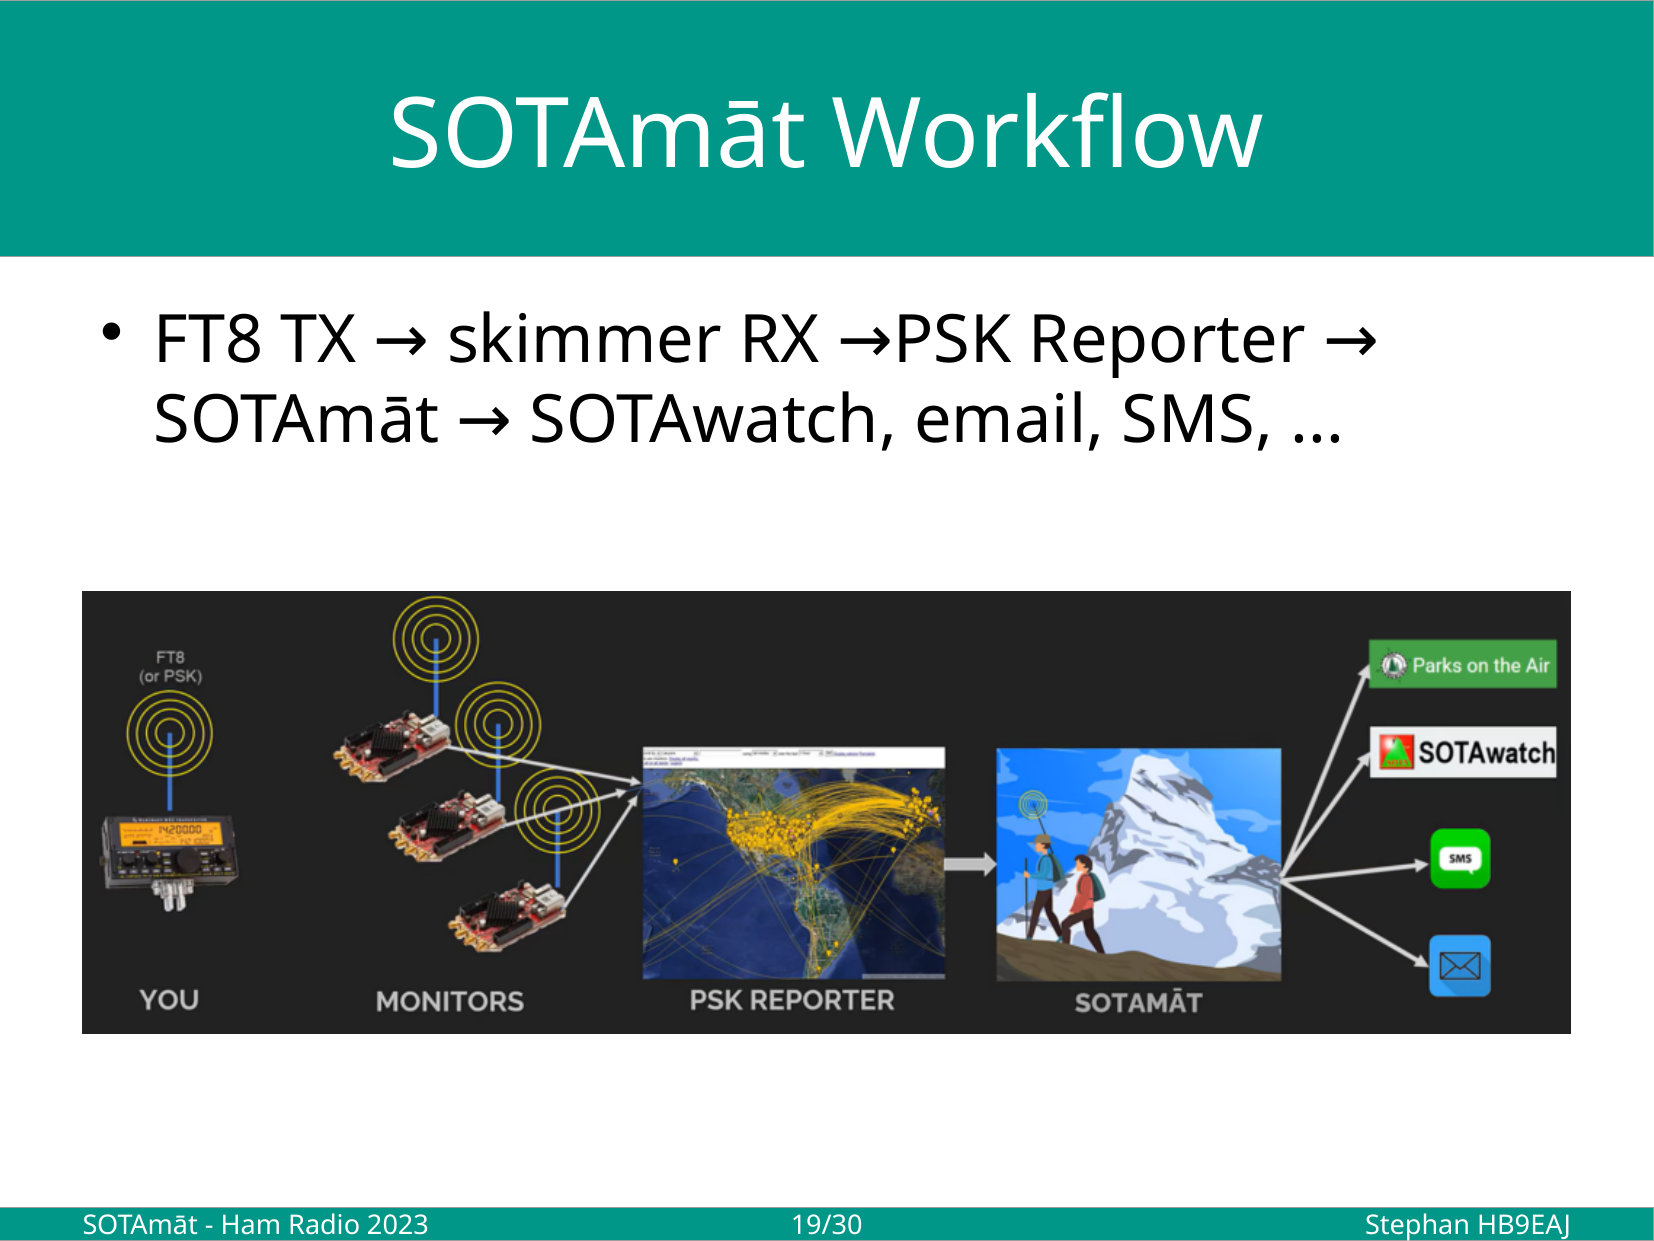

# SOTAmāt Workflow
FT8 TX → skimmer RX →PSK Reporter → SOTAmāt → SOTAwatch, email, SMS, ...
Portable 7-Band EFHW-Antenne